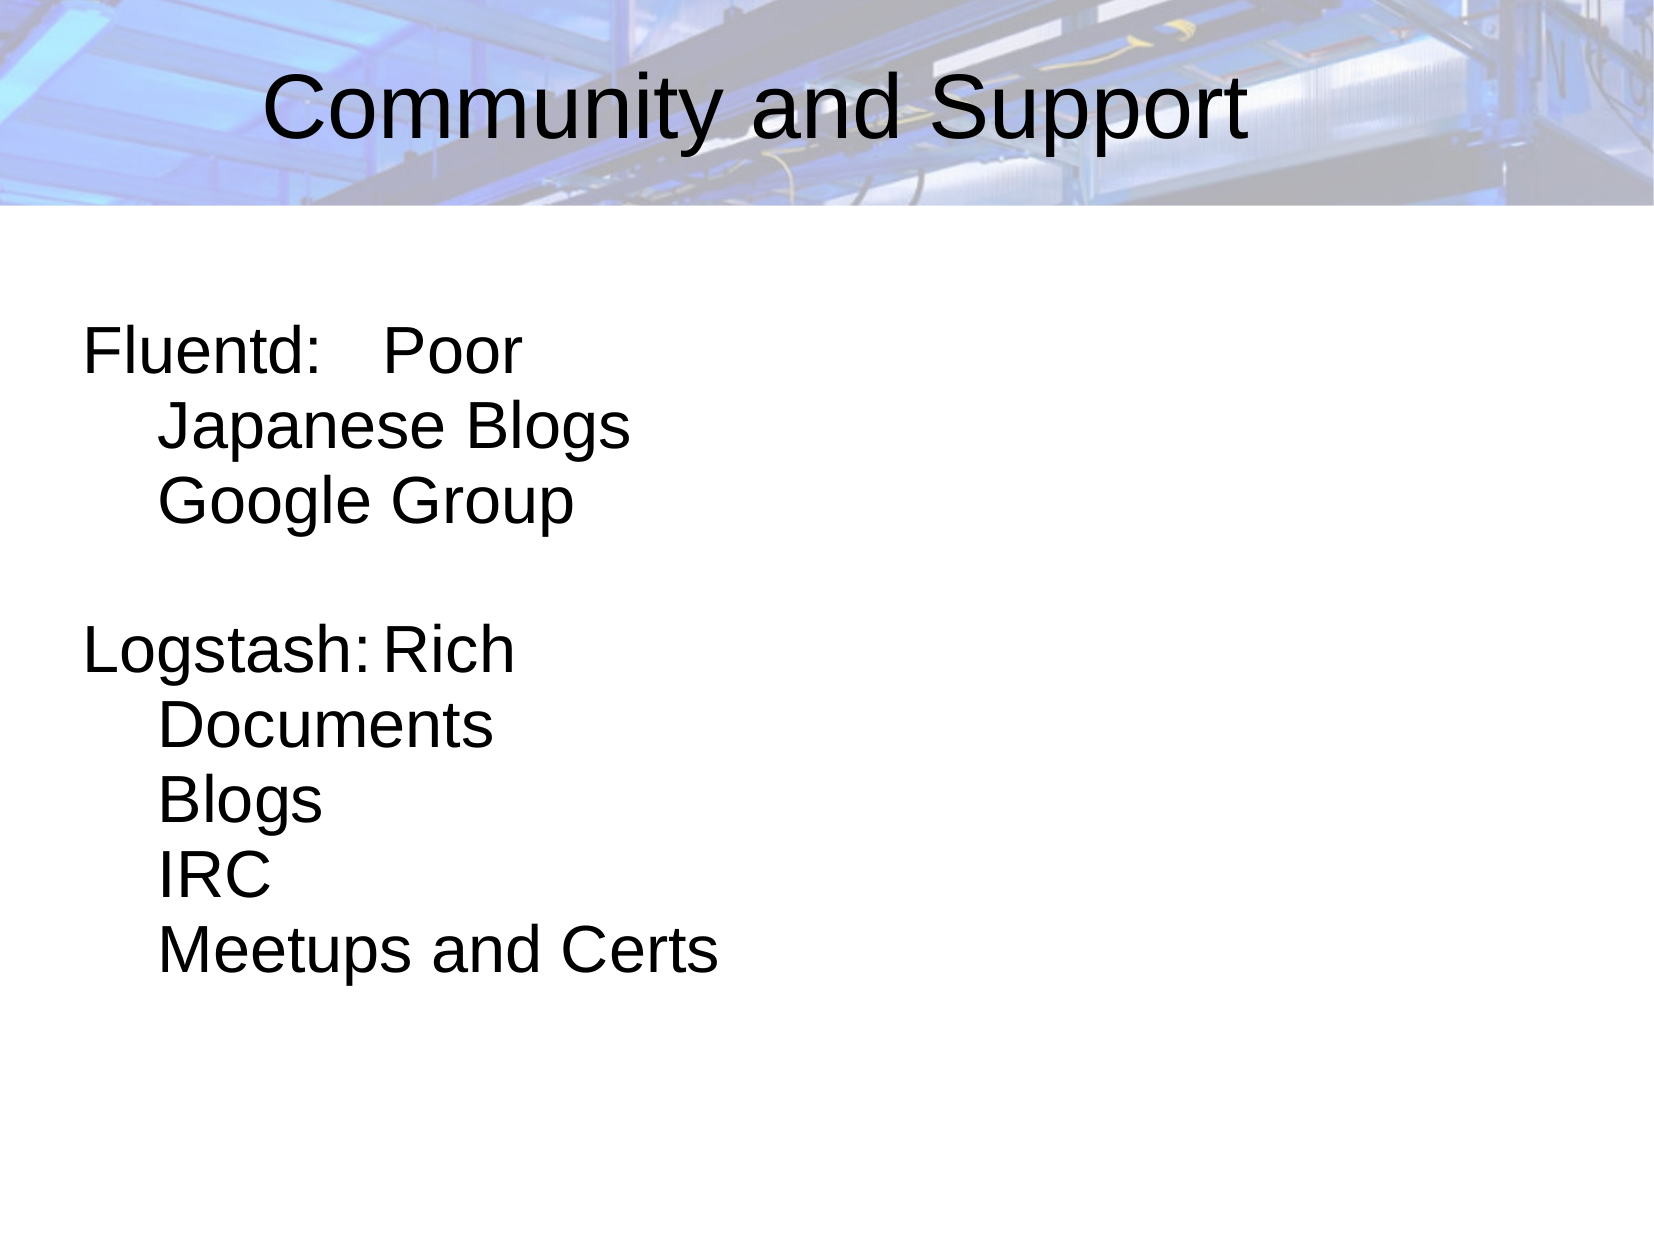

# Community and Support
Fluentd:	Poor
	Japanese Blogs
	Google Group
Logstash:	Rich
	Documents
	Blogs
	IRC
	Meetups and Certs